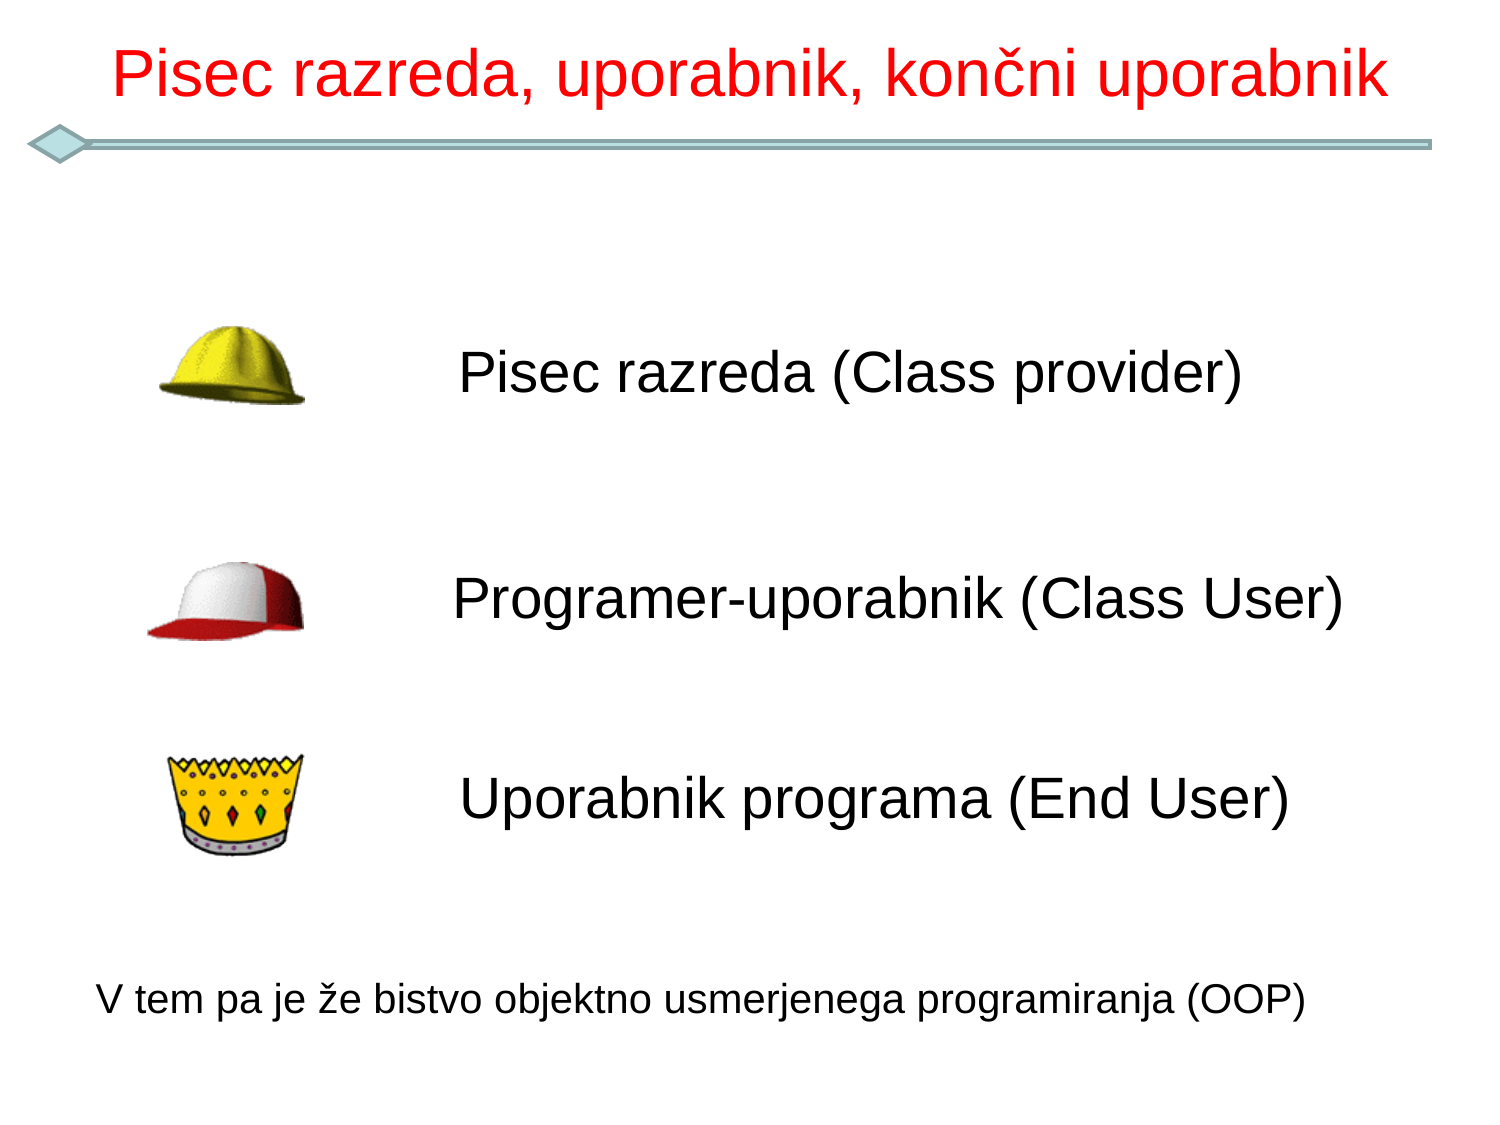

# Pisec razreda, uporabnik, končni uporabnik
 Pisec razreda (Class provider)
 Programer-uporabnik (Class User)
Uporabnik programa (End User)
V tem pa je že bistvo objektno usmerjenega programiranja (OOP)